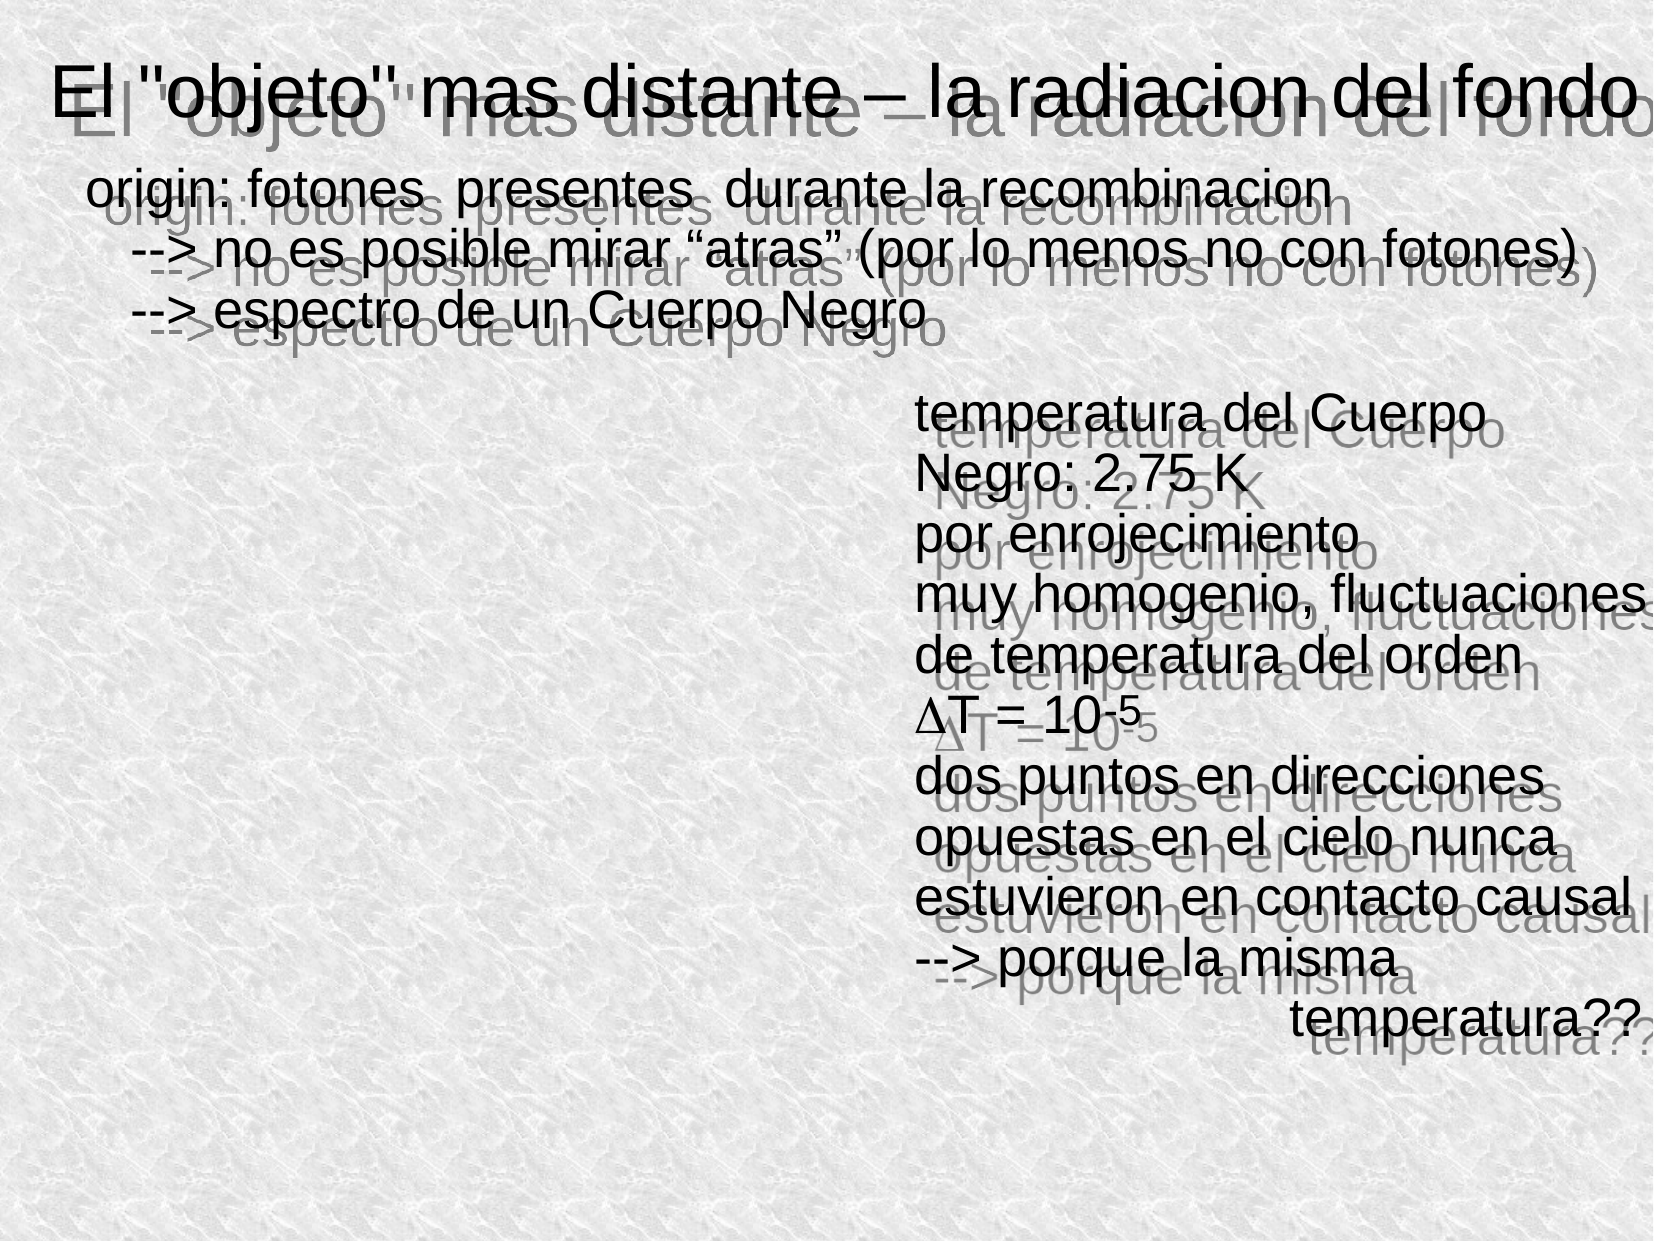

El ''objeto'' mas distante – la radiacion del fondo
origin: fotones presentes durante la recombinacion
 --> no es posible mirar “atras” (por lo menos no con fotones)
 --> espectro de un Cuerpo Negro
temperatura del Cuerpo
Negro: 2.75 K
por enrojecimiento
muy homogenio, fluctuaciones
de temperatura del orden
T = 10-5
dos puntos en direcciones
opuestas en el cielo nunca
estuvieron en contacto causal
--> porque la misma
 temperatura??